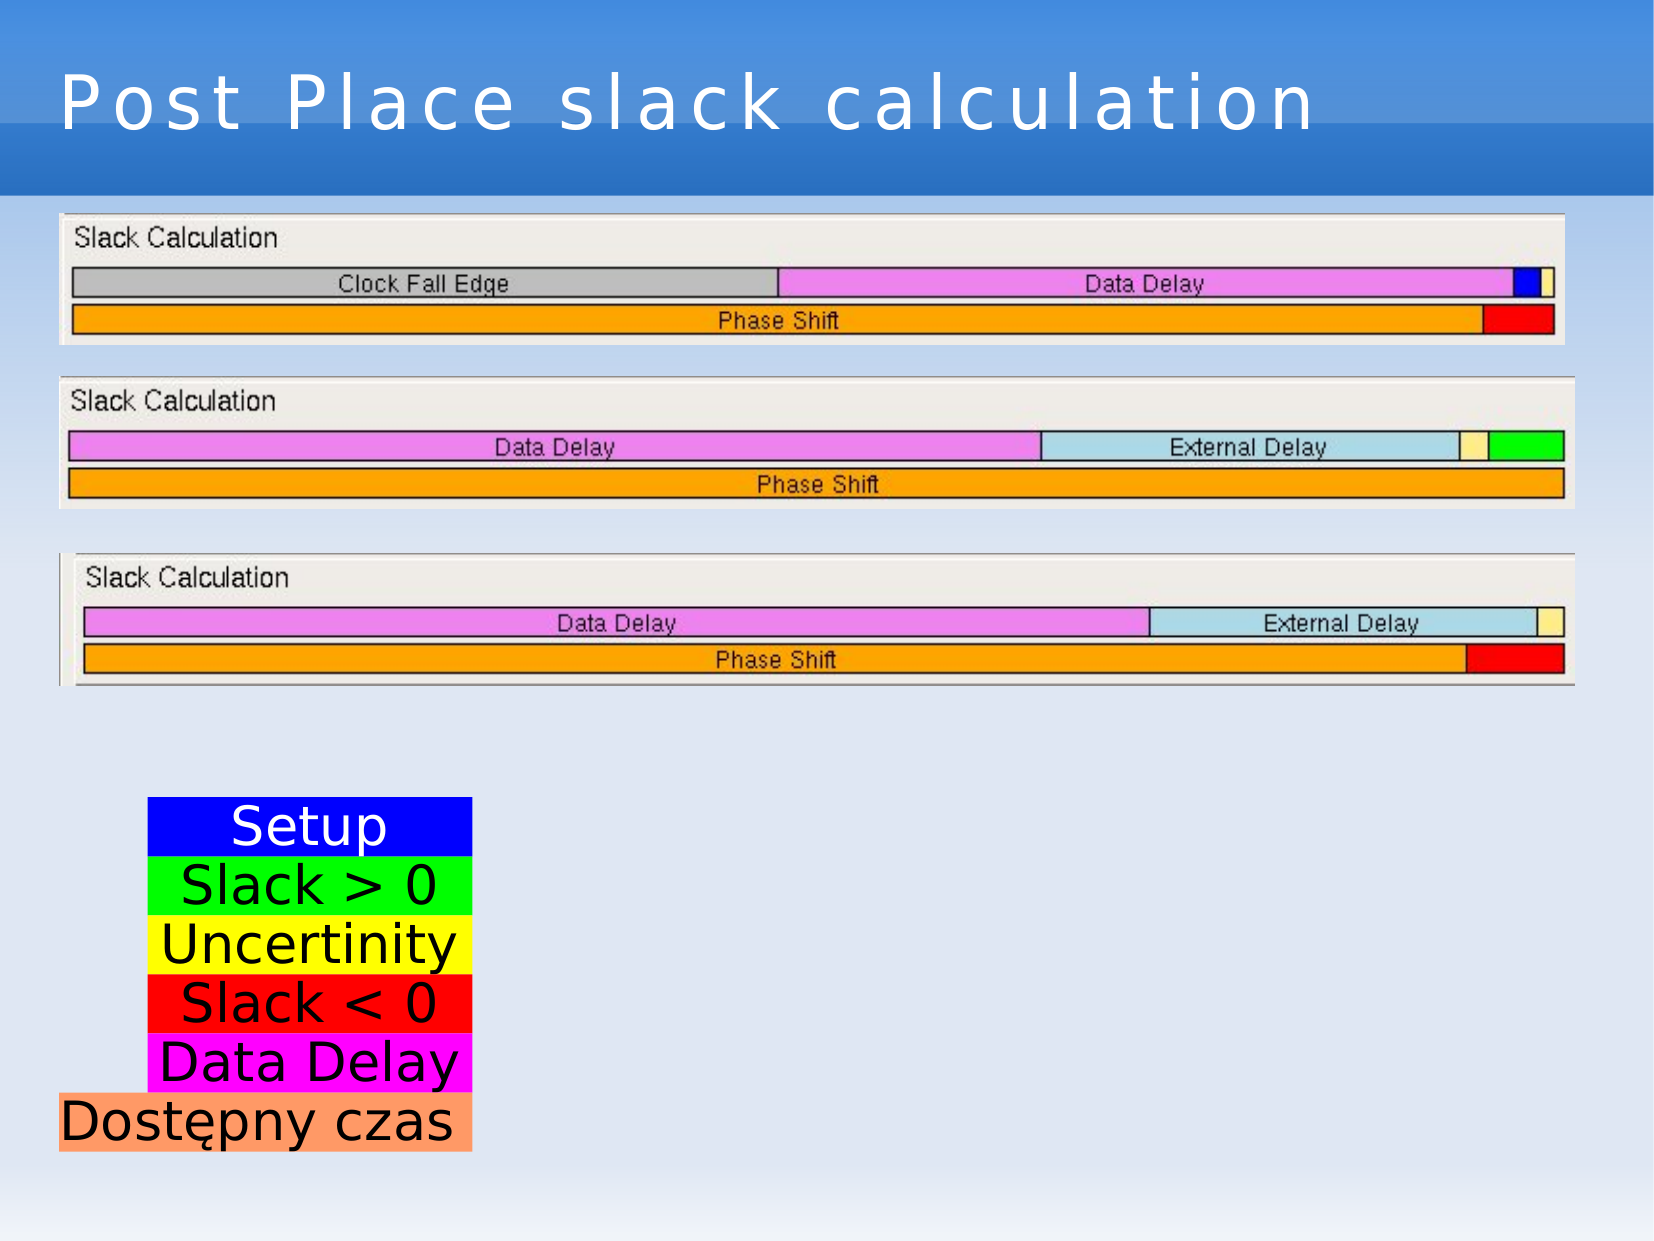

# Post Place slack calculation
Setup
Slack > 0
Uncertinity
Slack < 0
Data Delay
Dostępny czas